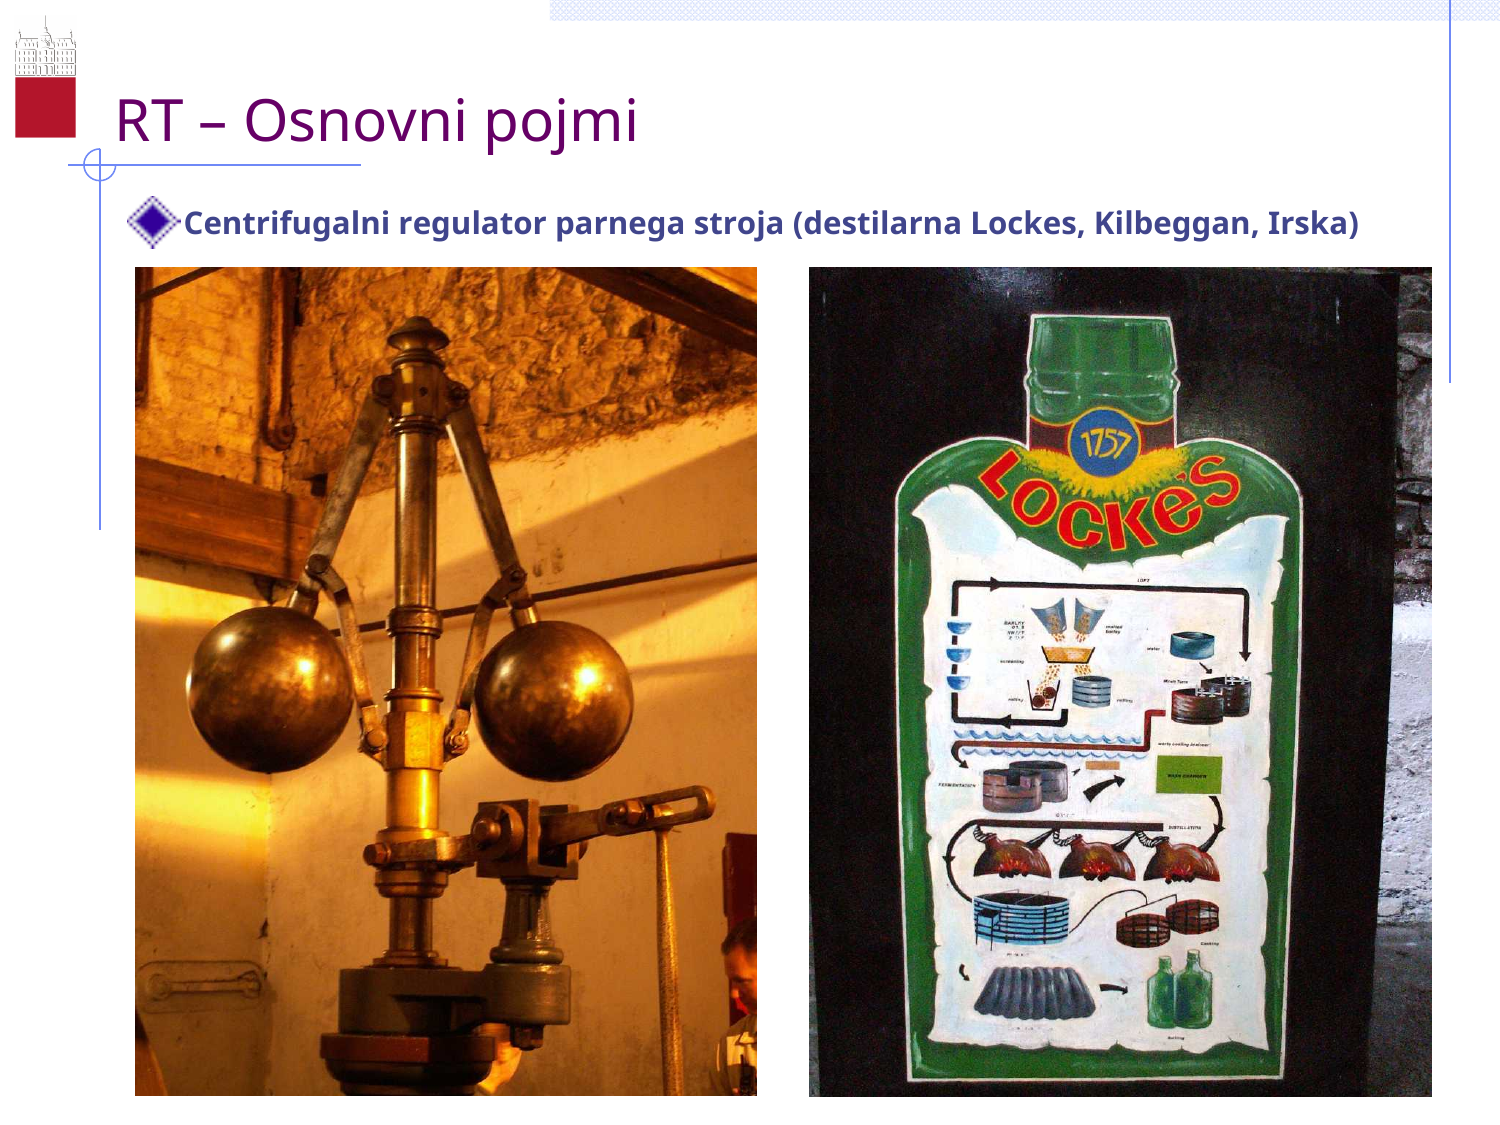

RT – Osnovni pojmi
# Centrifugalni regulator parnega stroja (destilarna Lockes, Kilbeggan, Irska)